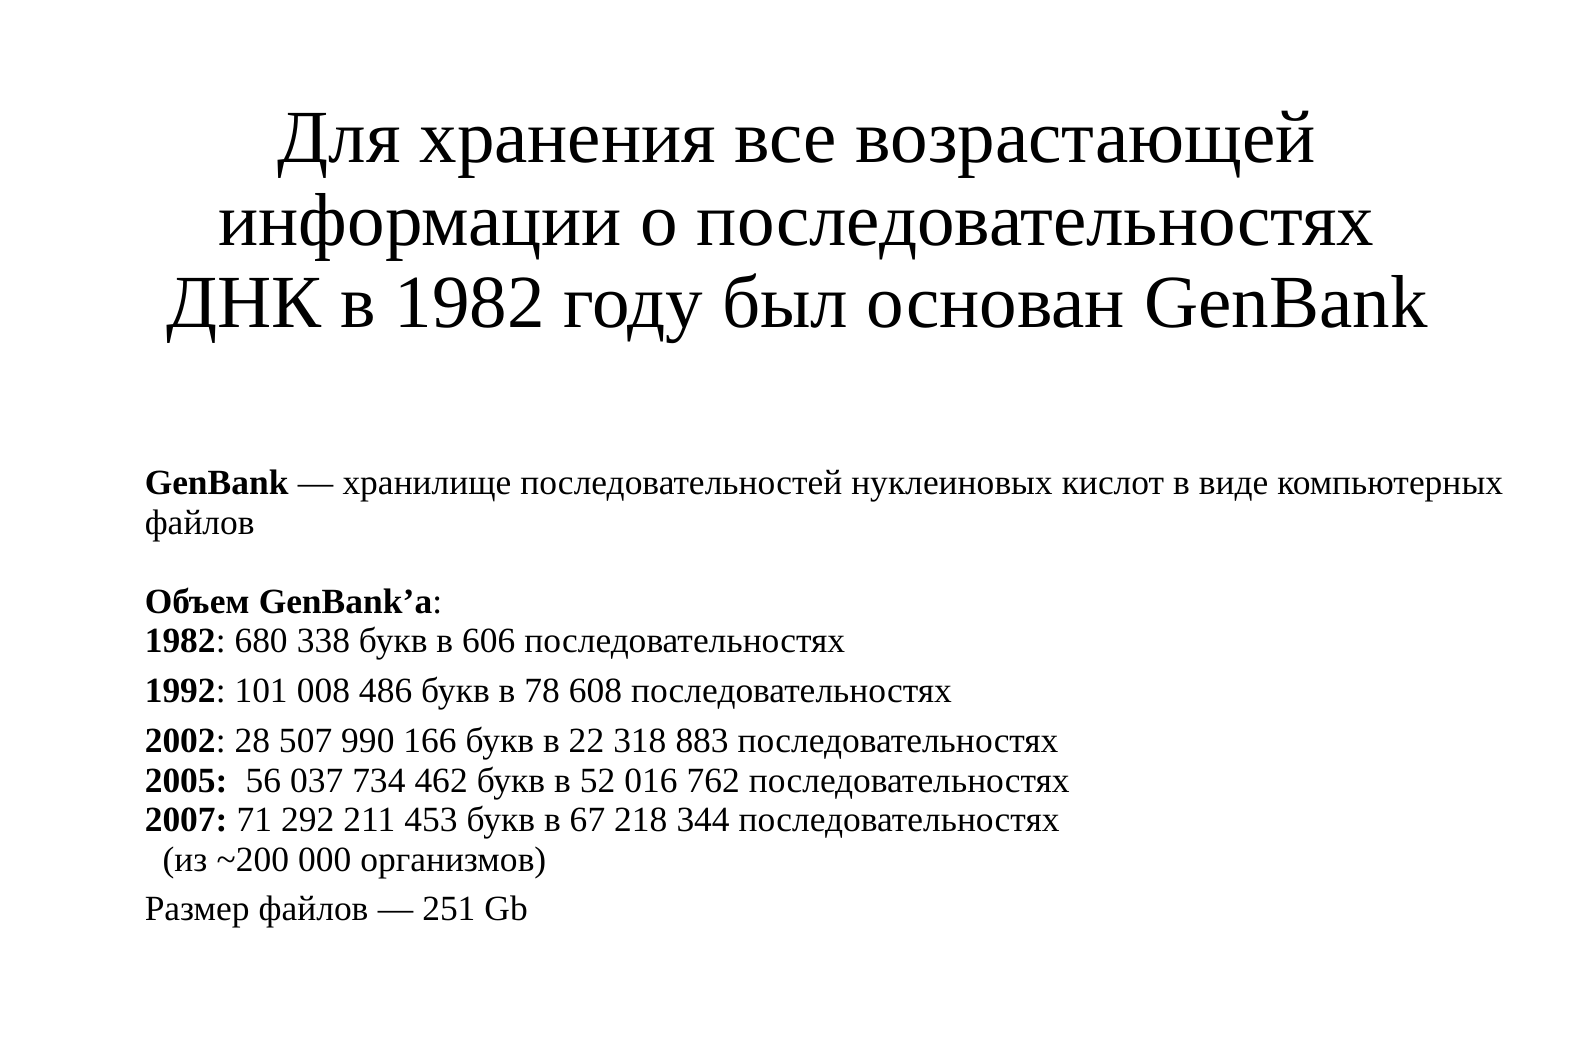

# Для хранения все возрастающей информации о последовательностях ДНК в 1982 году был основан GenBank
GenBank — хранилище последовательностей нуклеиновых кислот в виде компьютерных файлов
Объем GenBank’а:
1982: 680 338 букв в 606 последовательностях
1992: 101 008 486 букв в 78 608 последовательностях
2002: 28 507 990 166 букв в 22 318 883 последовательностях
2005: 56 037 734 462 букв в 52 016 762 последовательностях
2007: 71 292 211 453 букв в 67 218 344 последовательностях
 (из ~200 000 организмов)
Размер файлов — 251 Gb